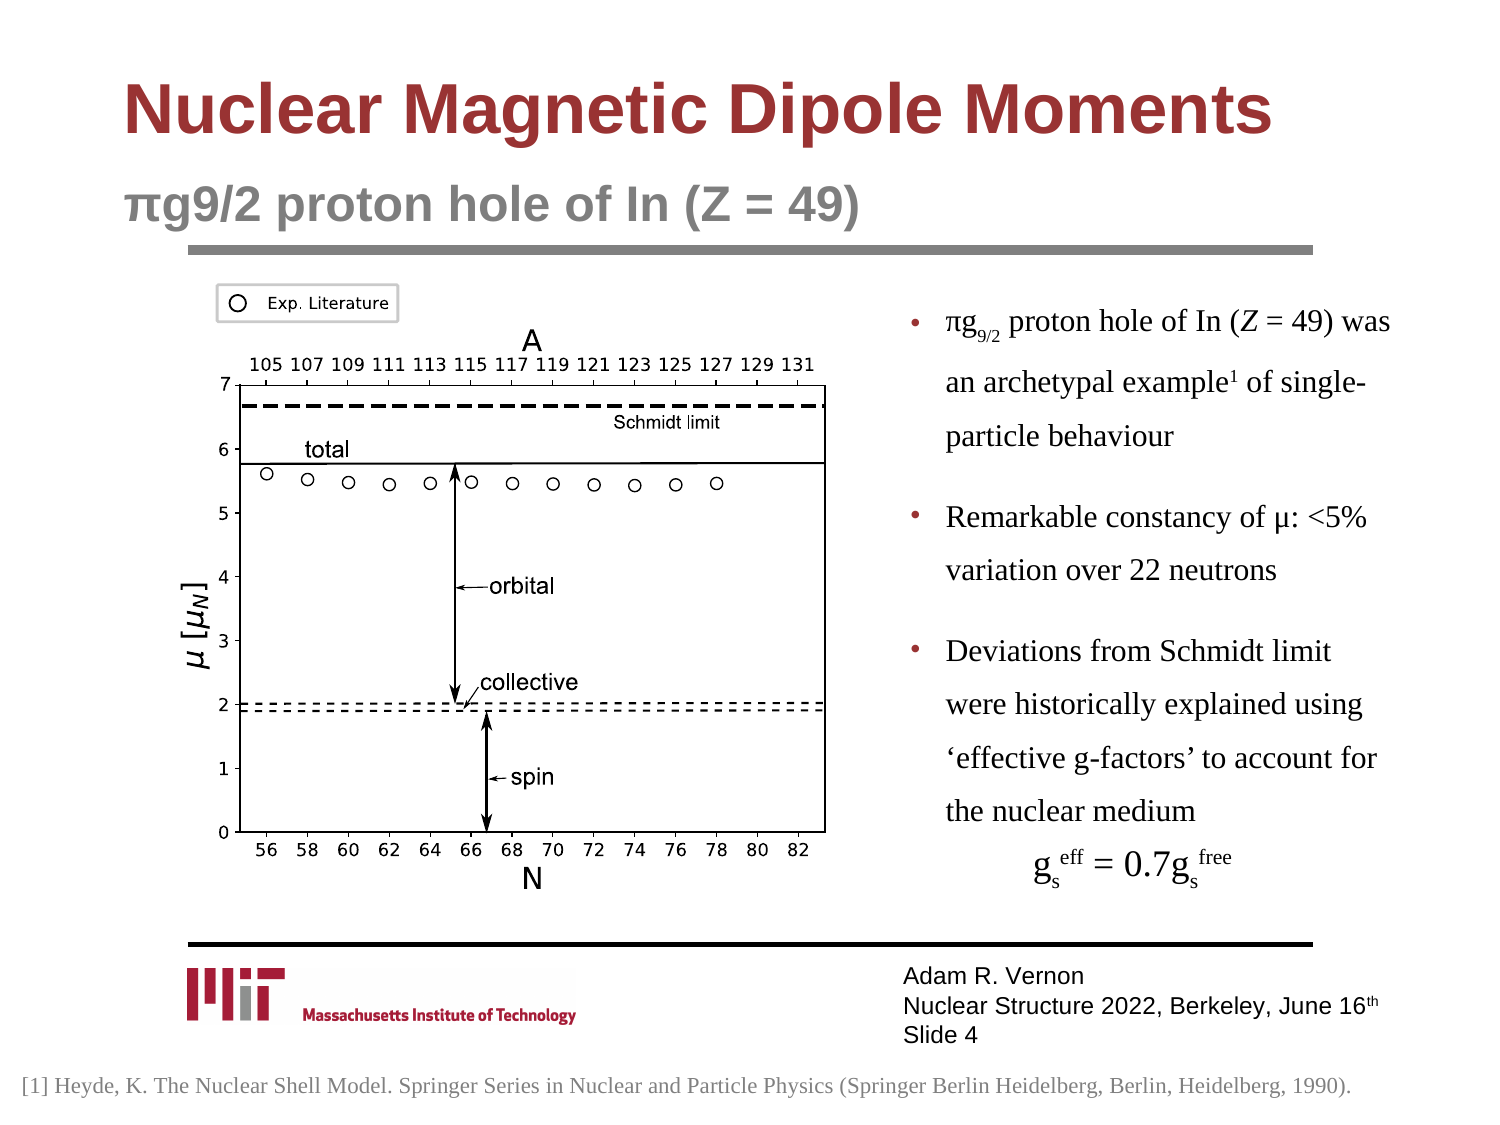

# Nuclear Magnetic Dipole Moments πg9/2 proton hole of In (Z = 49)
πg9/2 proton hole of In (Z = 49) was an archetypal example1 of single-particle behaviour
Remarkable constancy of μ: <5% variation over 22 neutrons
Deviations from Schmidt limit were historically explained using ‘effective g-factors’ to account for the nuclear medium
gseff = 0.7gsfree
Adam R. Vernon
Nuclear Structure 2022, Berkeley, June 16th
Slide 4
[1] Heyde, K. The Nuclear Shell Model. Springer Series in Nuclear and Particle Physics (Springer Berlin Heidelberg, Berlin, Heidelberg, 1990).